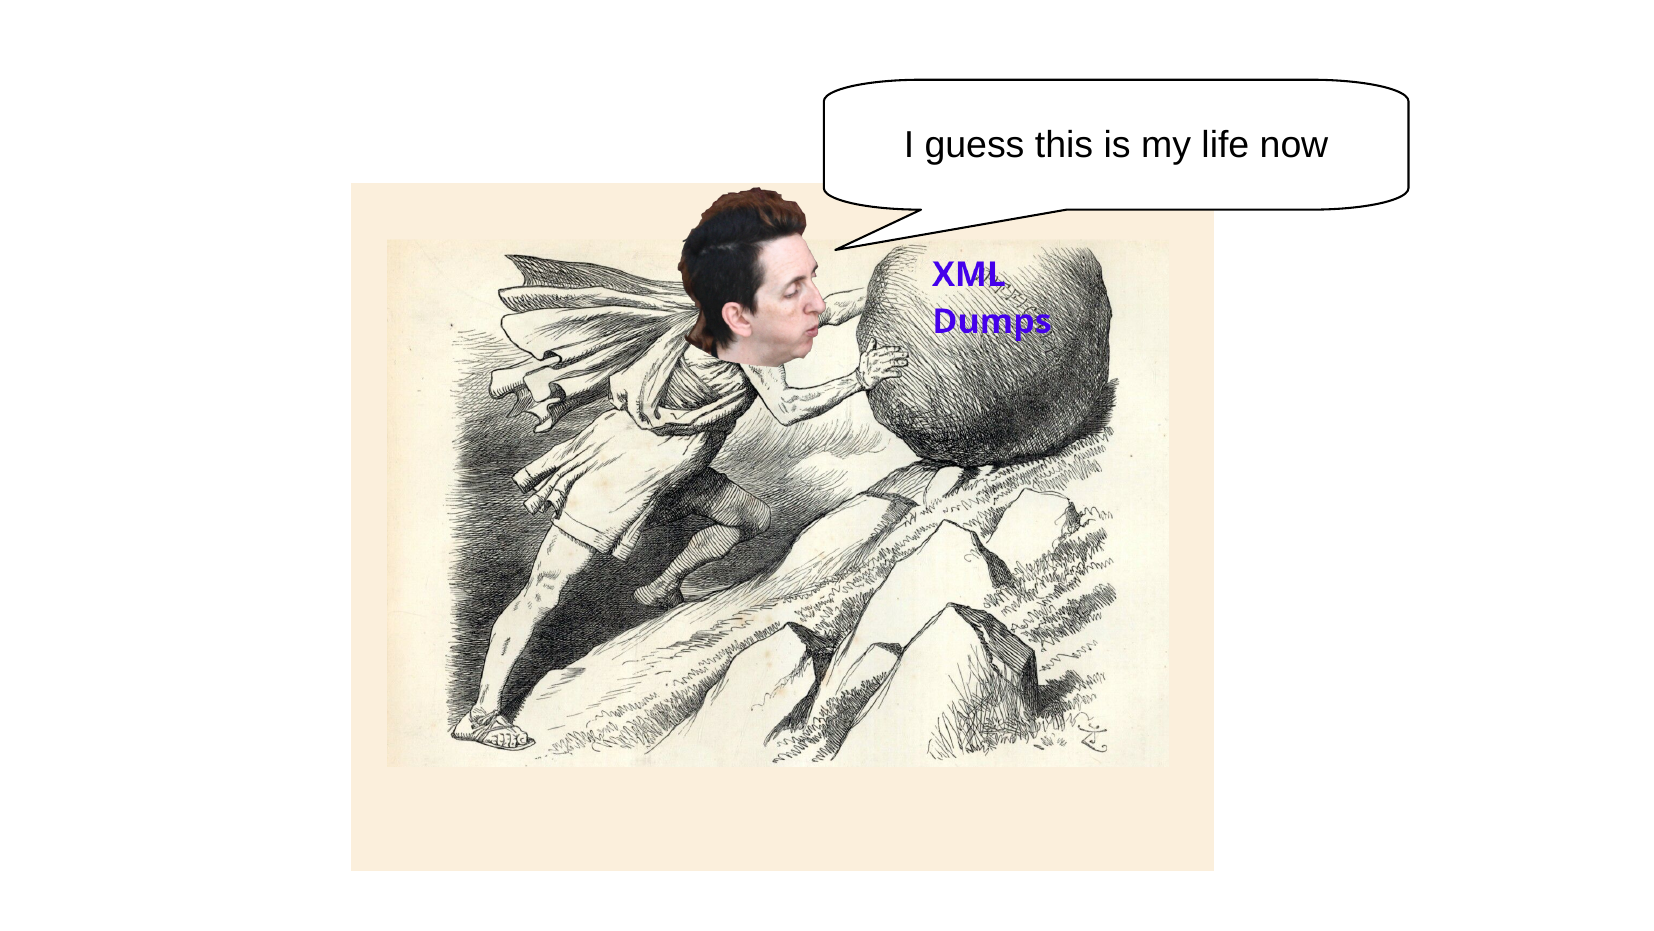

I guess this is my life now